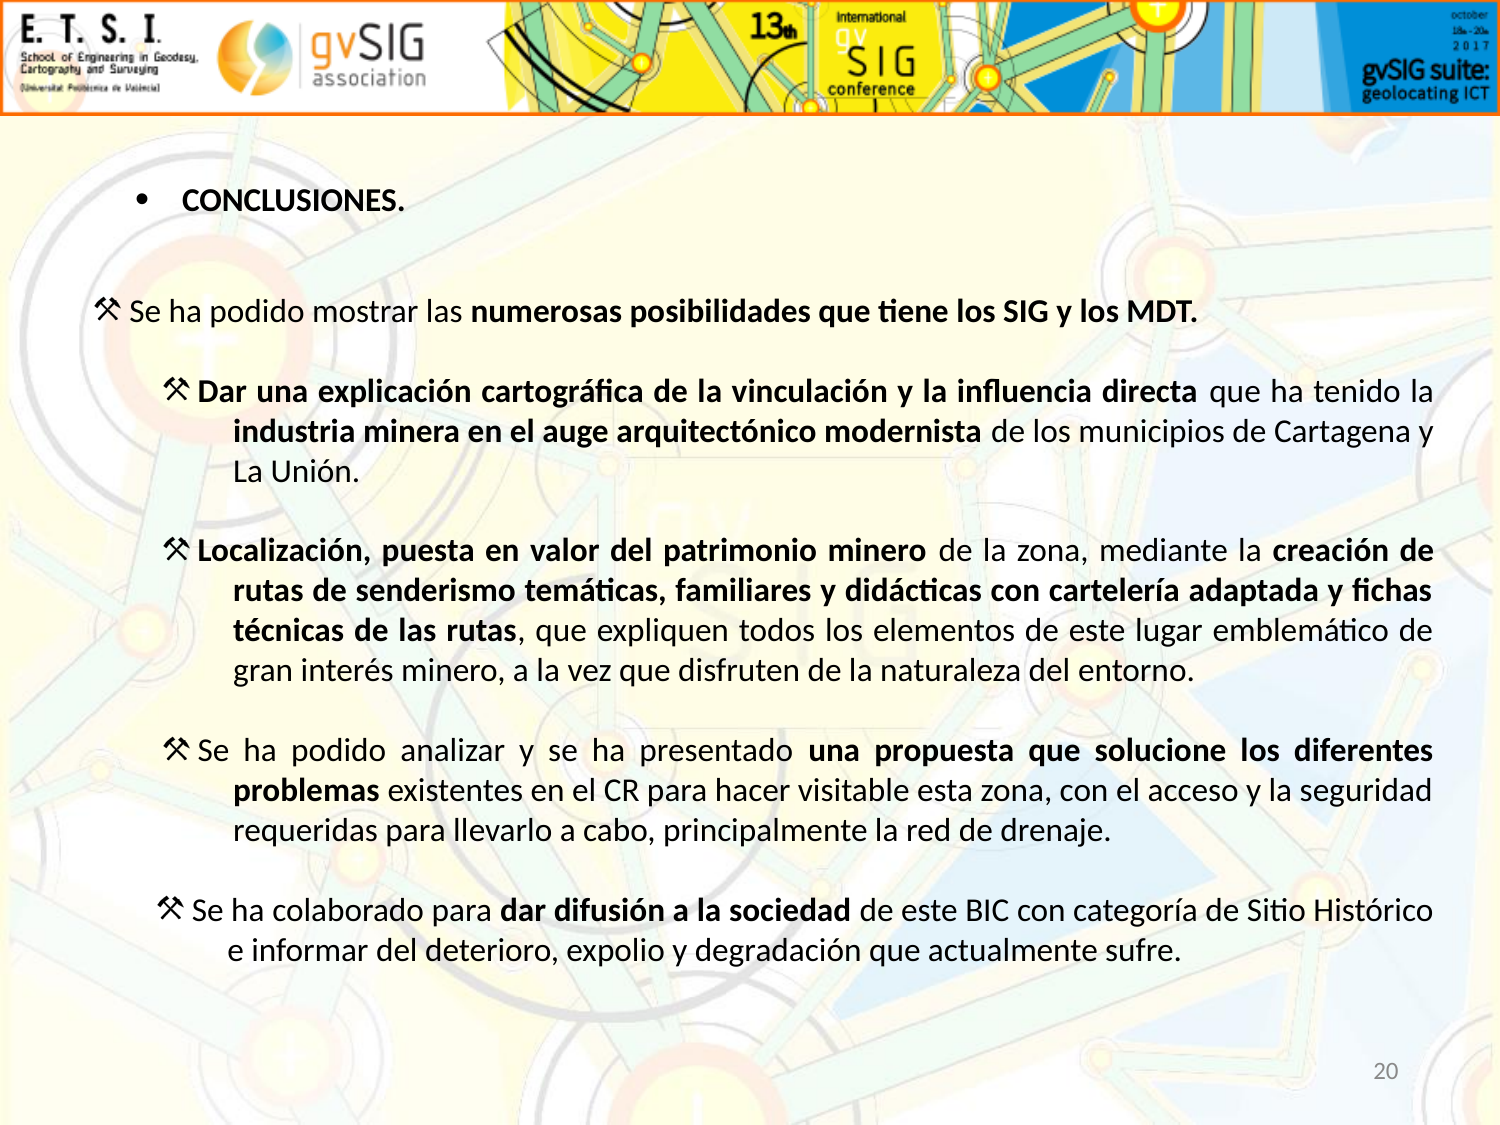

CONCLUSIONES.
Se ha podido mostrar las numerosas posibilidades que tiene los SIG y los MDT.
Dar una explicación cartográfica de la vinculación y la influencia directa que ha tenido la industria minera en el auge arquitectónico modernista de los municipios de Cartagena y La Unión.
Localización, puesta en valor del patrimonio minero de la zona, mediante la creación de rutas de senderismo temáticas, familiares y didácticas con cartelería adaptada y fichas técnicas de las rutas, que expliquen todos los elementos de este lugar emblemático de gran interés minero, a la vez que disfruten de la naturaleza del entorno.
Se ha podido analizar y se ha presentado una propuesta que solucione los diferentes problemas existentes en el CR para hacer visitable esta zona, con el acceso y la seguridad requeridas para llevarlo a cabo, principalmente la red de drenaje.
Se ha colaborado para dar difusión a la sociedad de este BIC con categoría de Sitio Histórico e informar del deterioro, expolio y degradación que actualmente sufre.